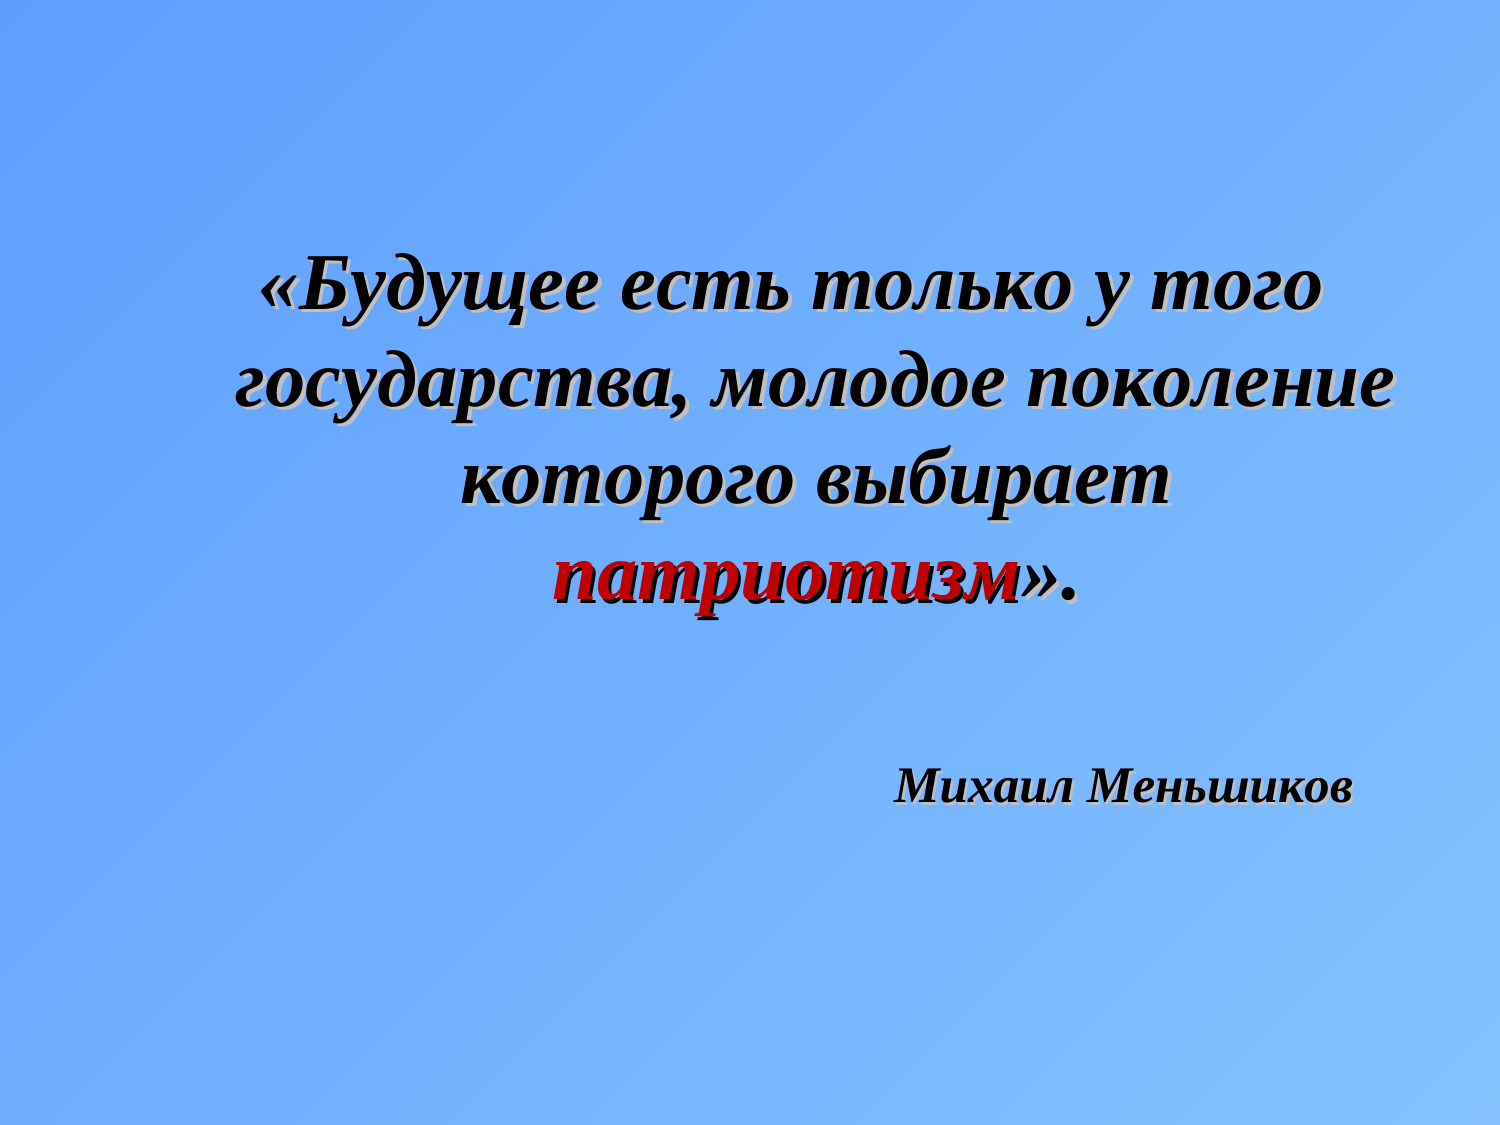

# «Будущее есть только у того государства, молодое поколение которого выбирает патриотизм».
 Михаил Меньшиков